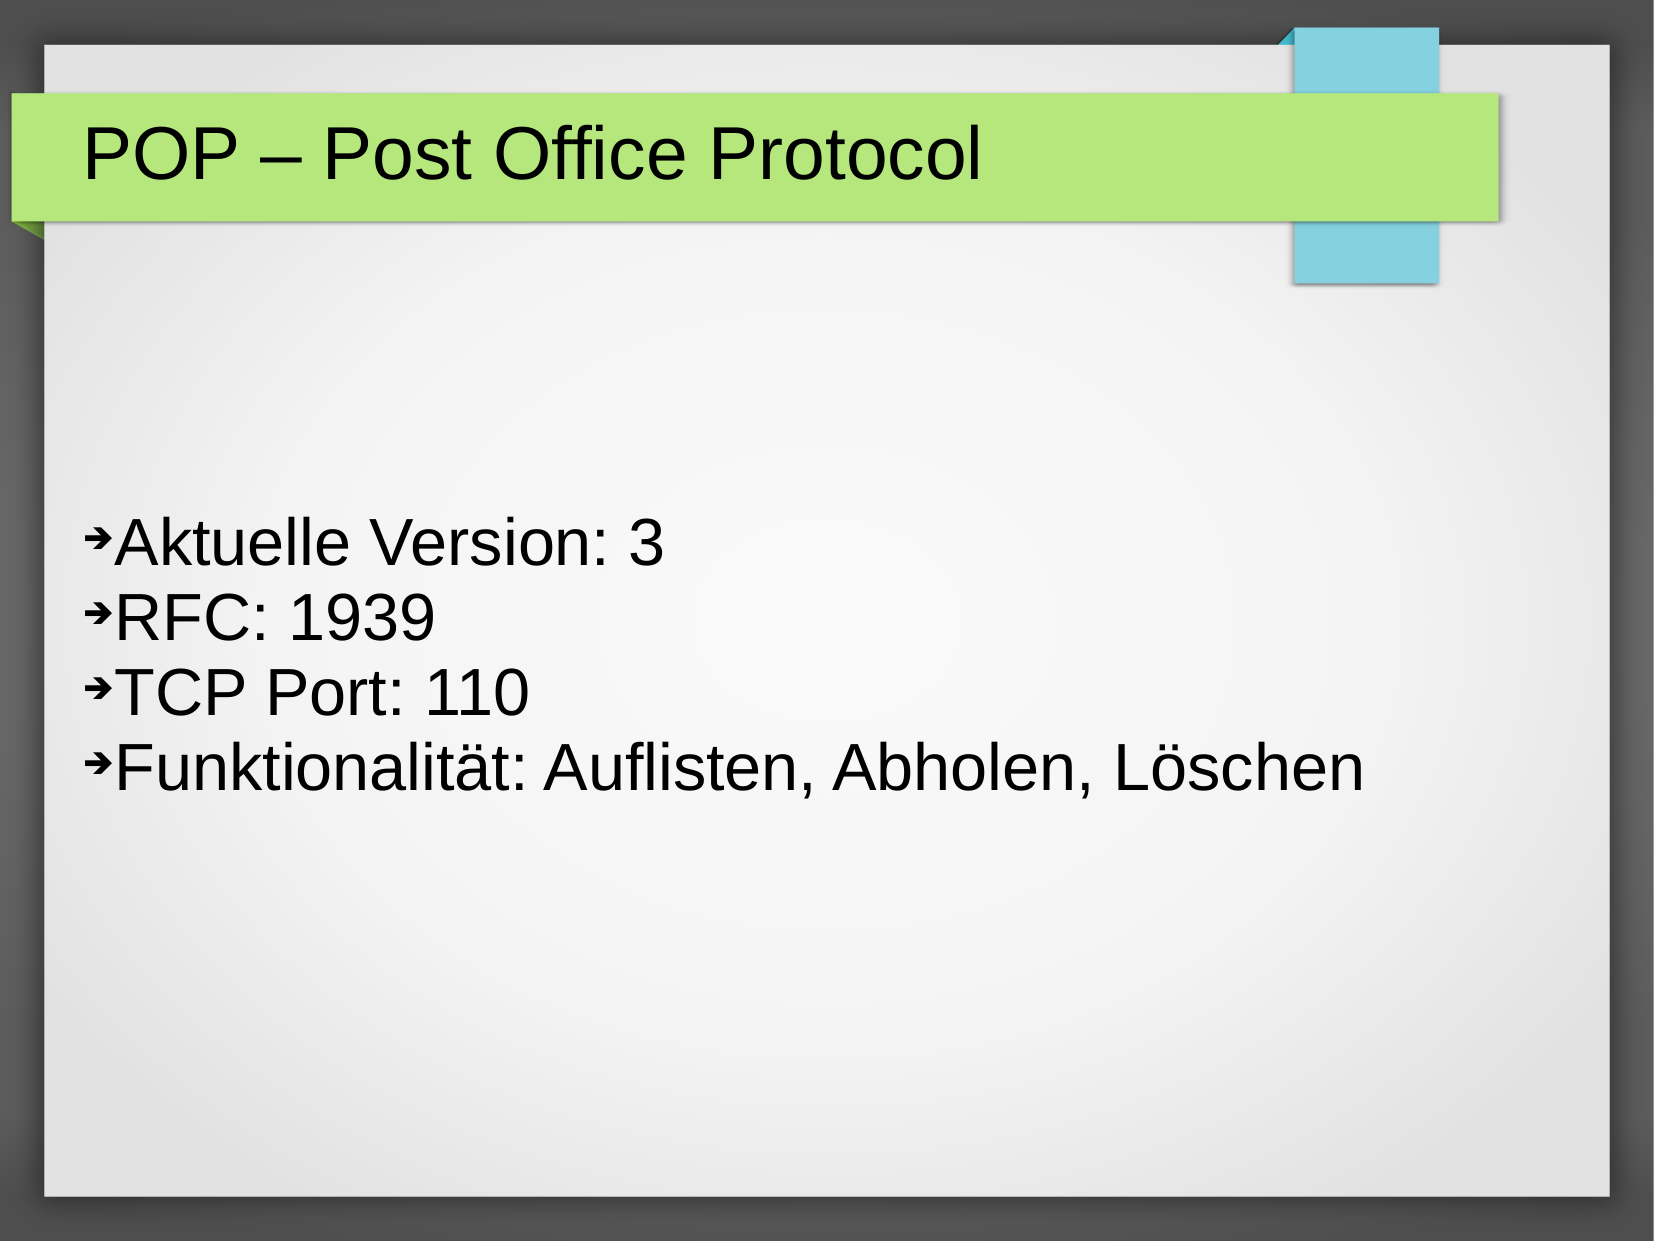

# POP – Post Office Protocol
Aktuelle Version: 3
RFC: 1939
TCP Port: 110
Funktionalität: Auflisten, Abholen, Löschen